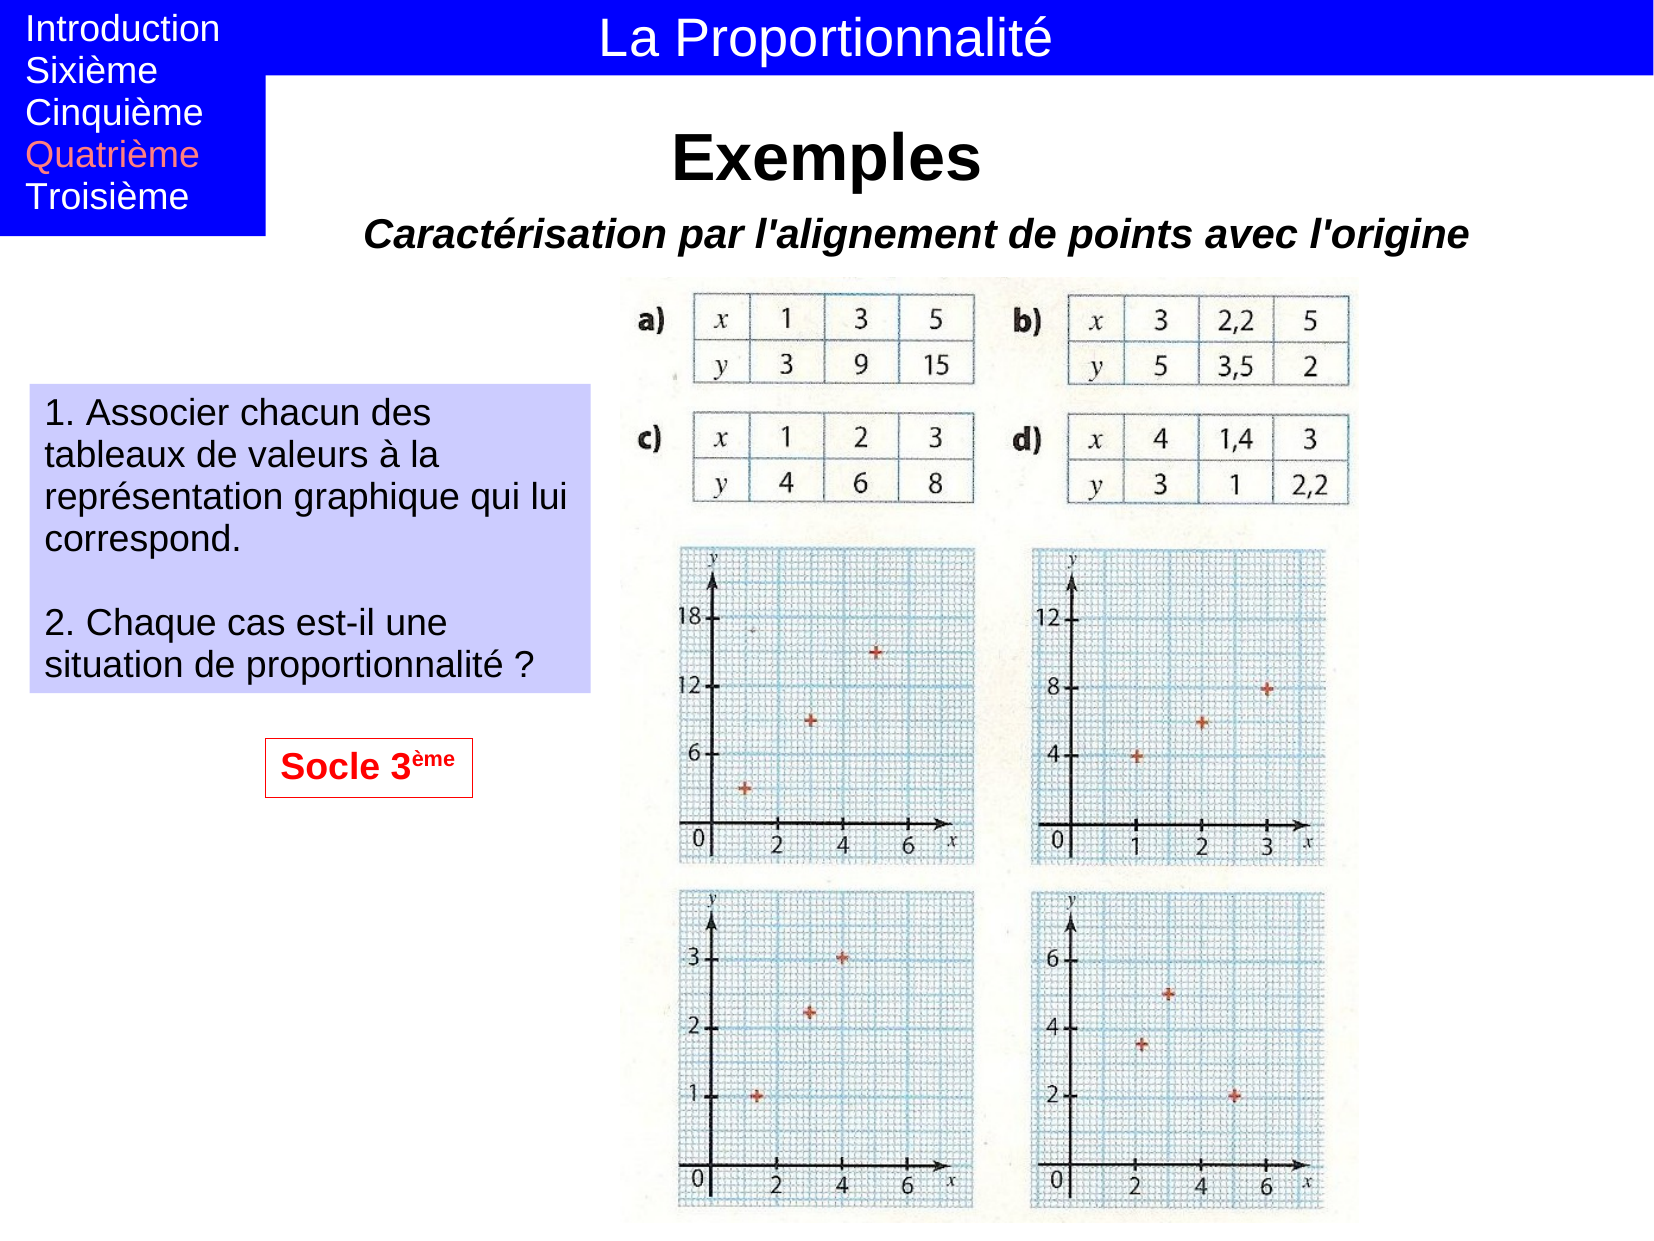

La Proportionnalité
 Introduction
 Sixième
 Cinquième
 Quatrième
 Troisième
Exemples
Caractérisation par l'alignement de points avec l'origine
1. Associer chacun des tableaux de valeurs à la représentation graphique qui lui correspond.
2. Chaque cas est-il une situation de proportionnalité ?
Socle 3ème